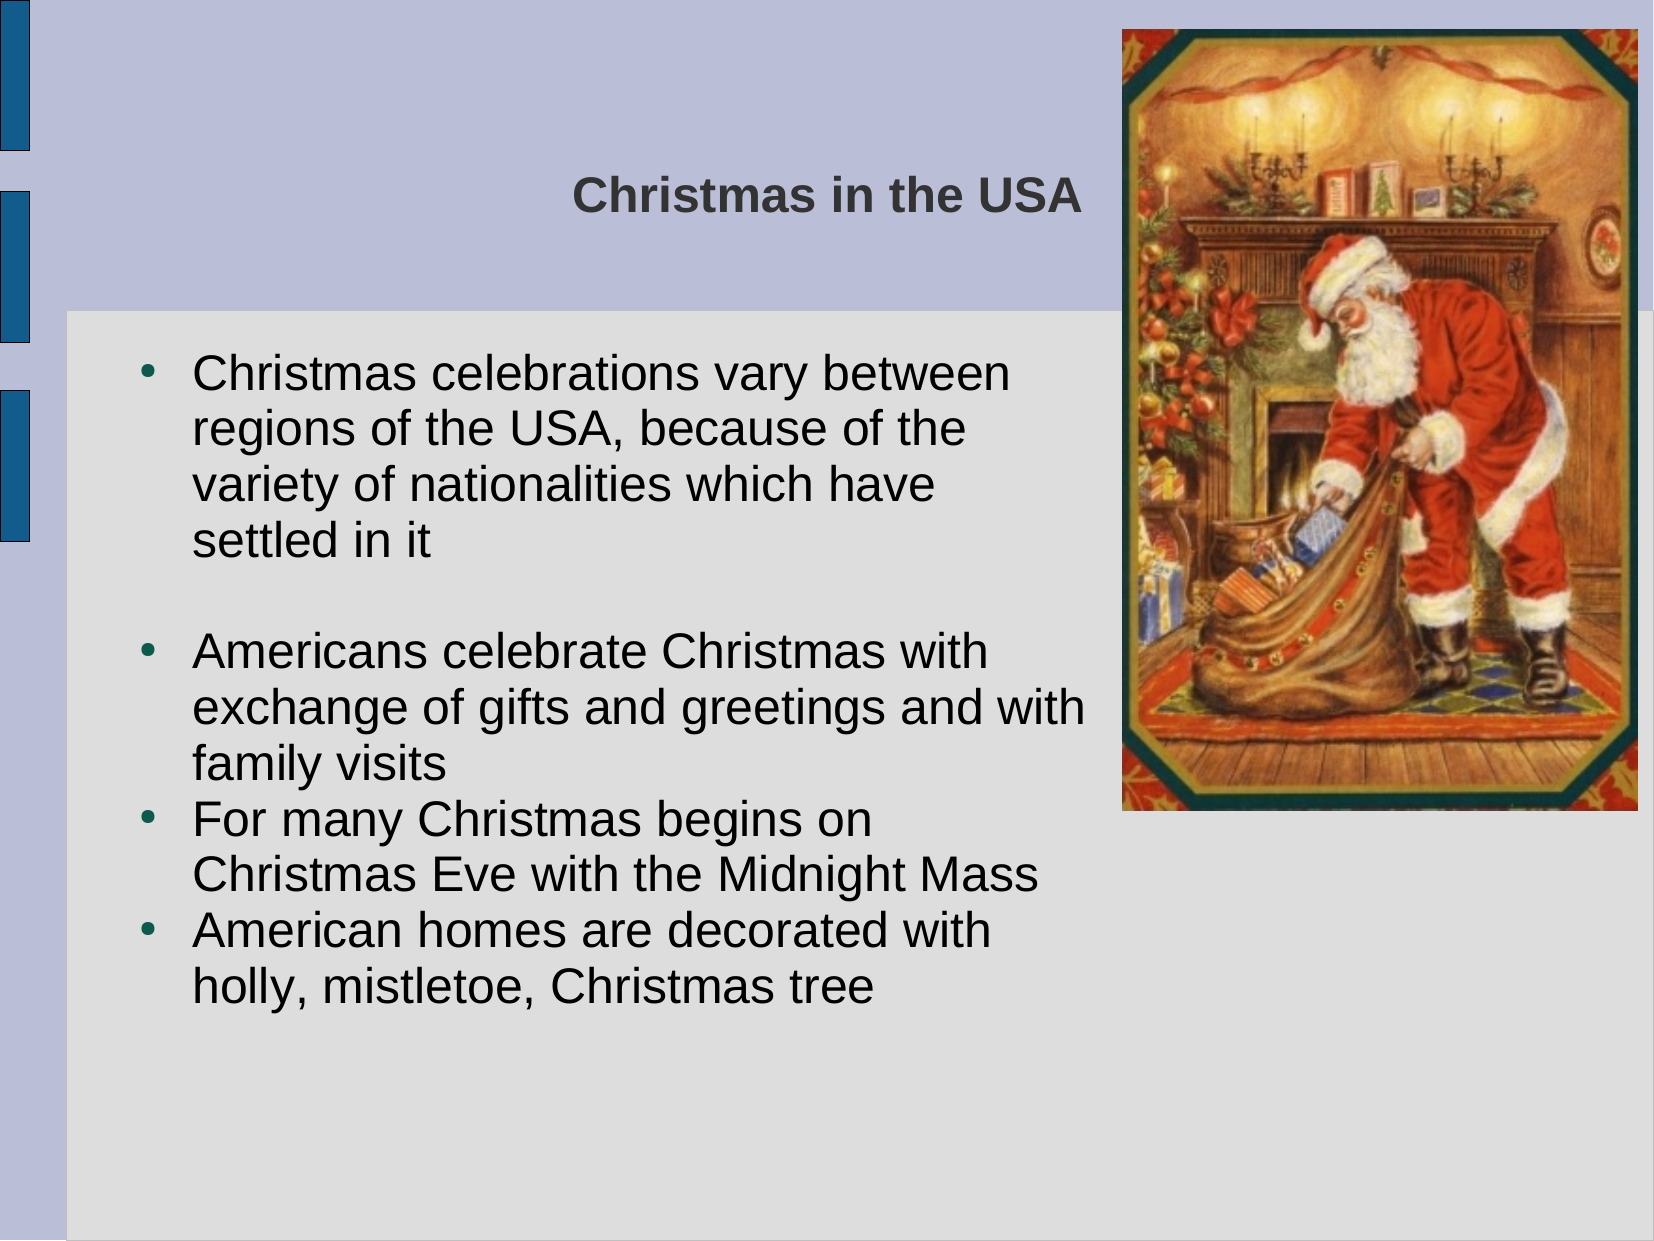

# Christmas in the USA
Christmas celebrations vary between regions of the USA, because of the variety of nationalities which have settled in it
Americans celebrate Christmas with exchange of gifts and greetings and with family visits
For many Christmas begins on Christmas Eve with the Midnight Mass
American homes are decorated with holly, mistletoe, Christmas tree